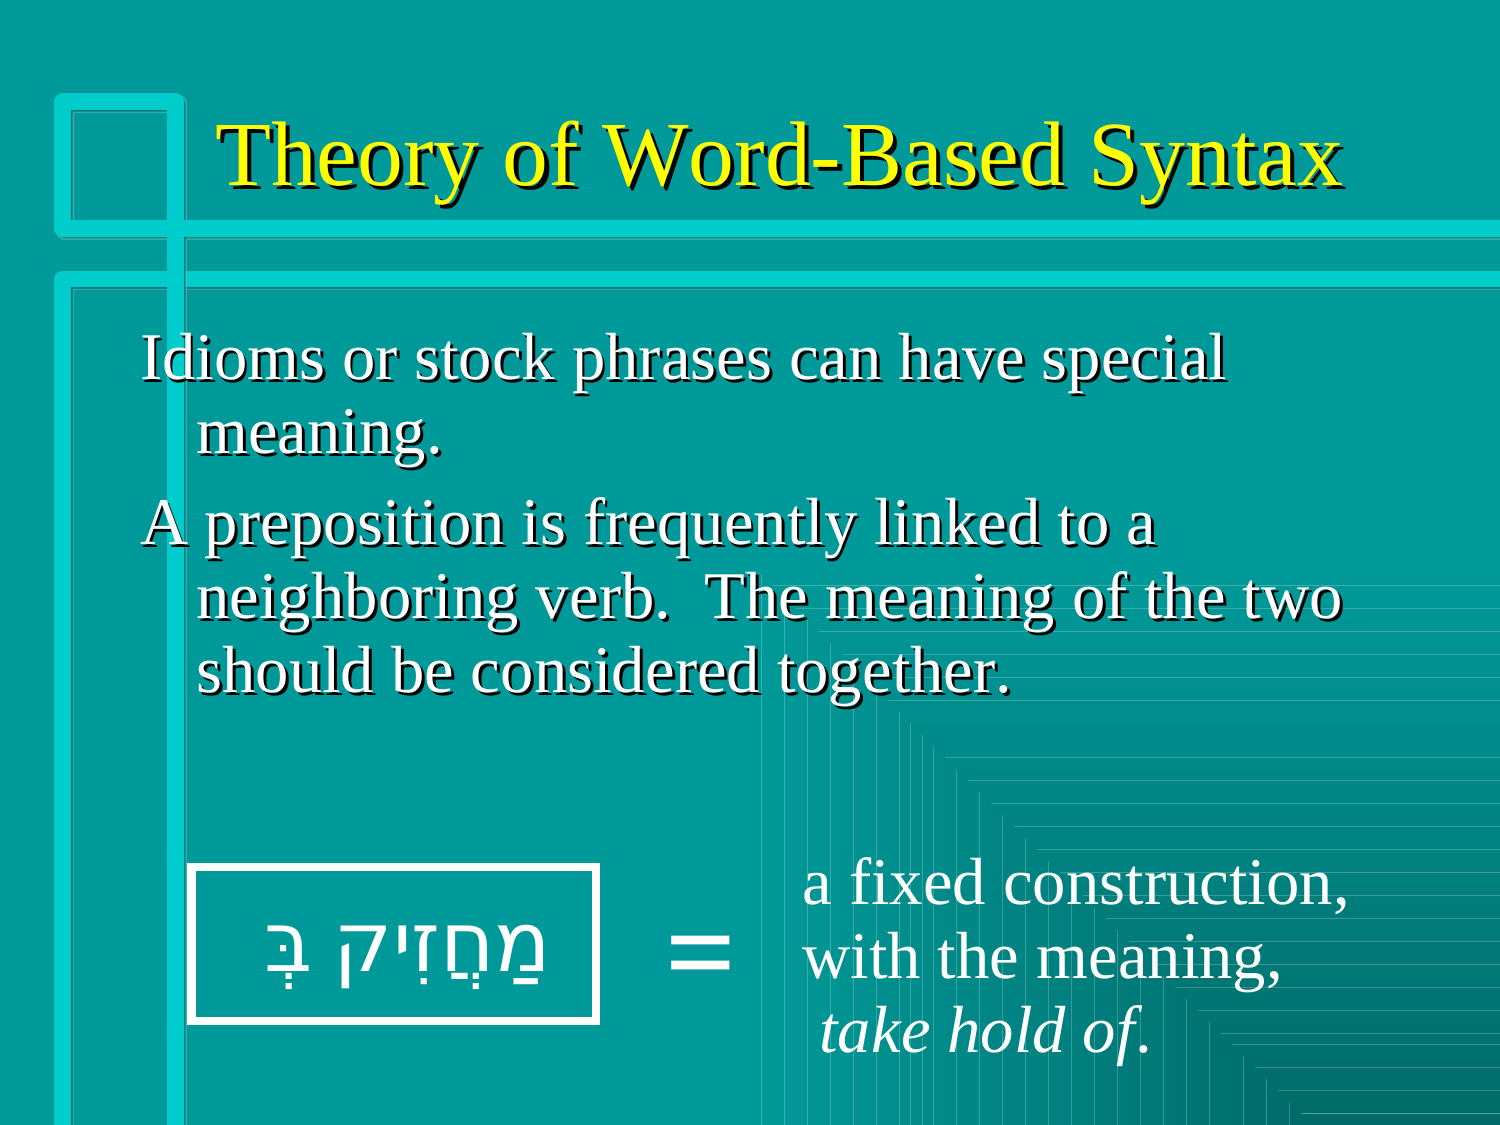

# Theory of Word-Based Syntax
Idioms or stock phrases can have special meaning.
A preposition is frequently linked to a neighboring verb. The meaning of the two should be considered together.
a fixed construction, with the meaning,
 take hold of.
=
מַחֲזִיק בְּ